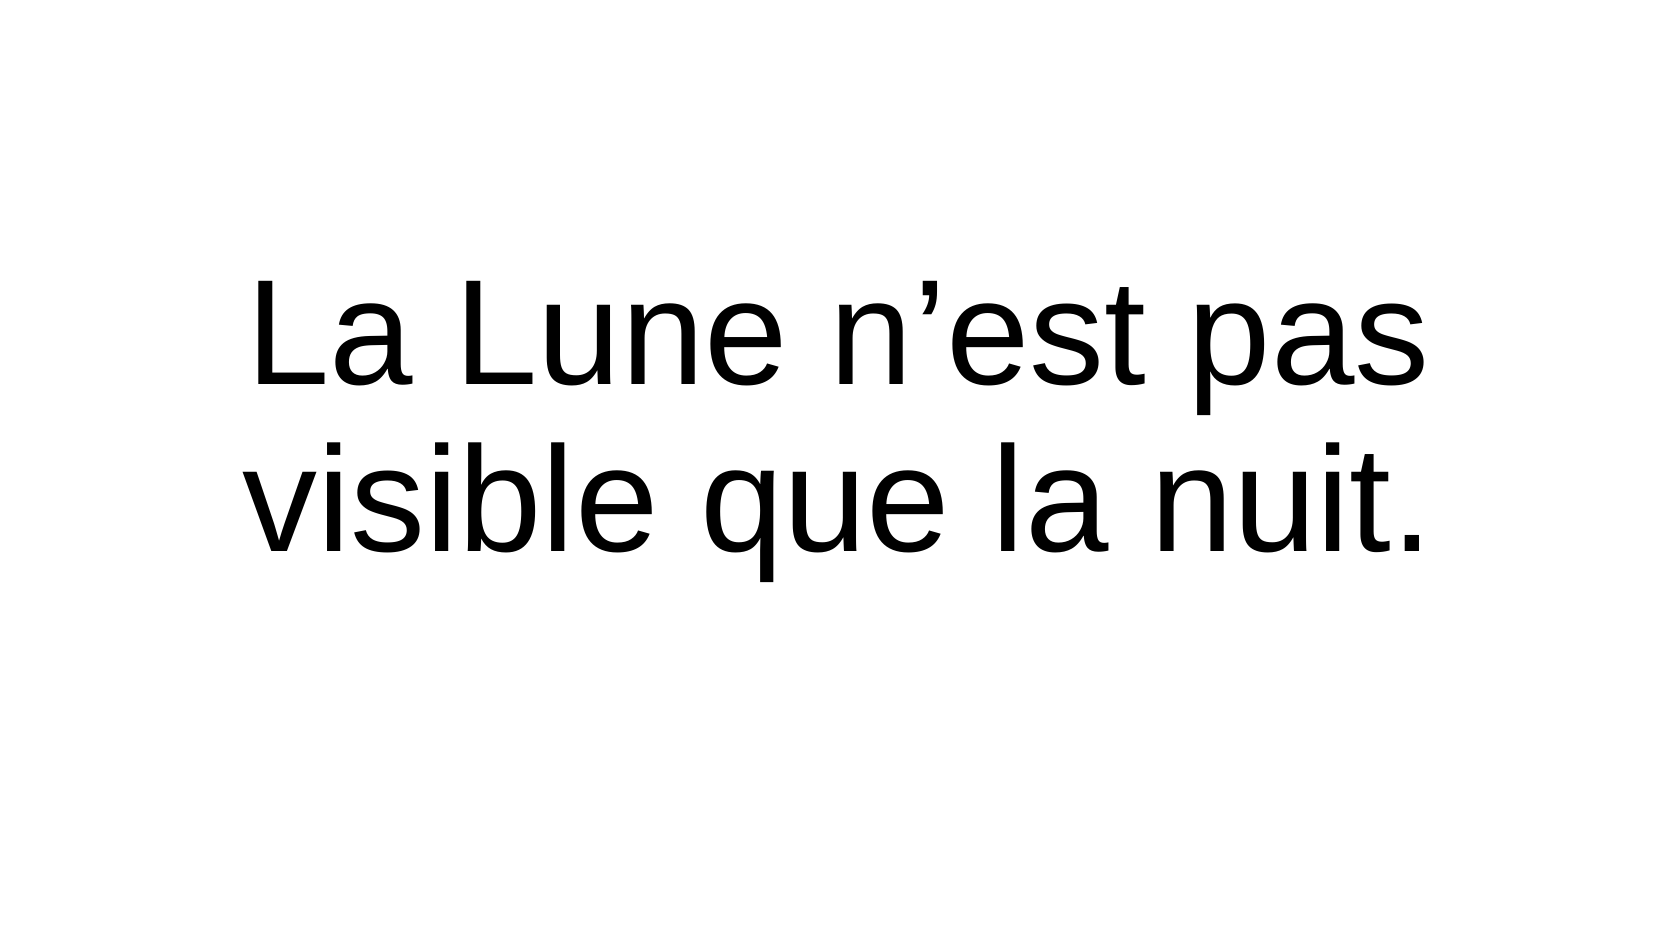

# La Lune n’est pas visible que la nuit.